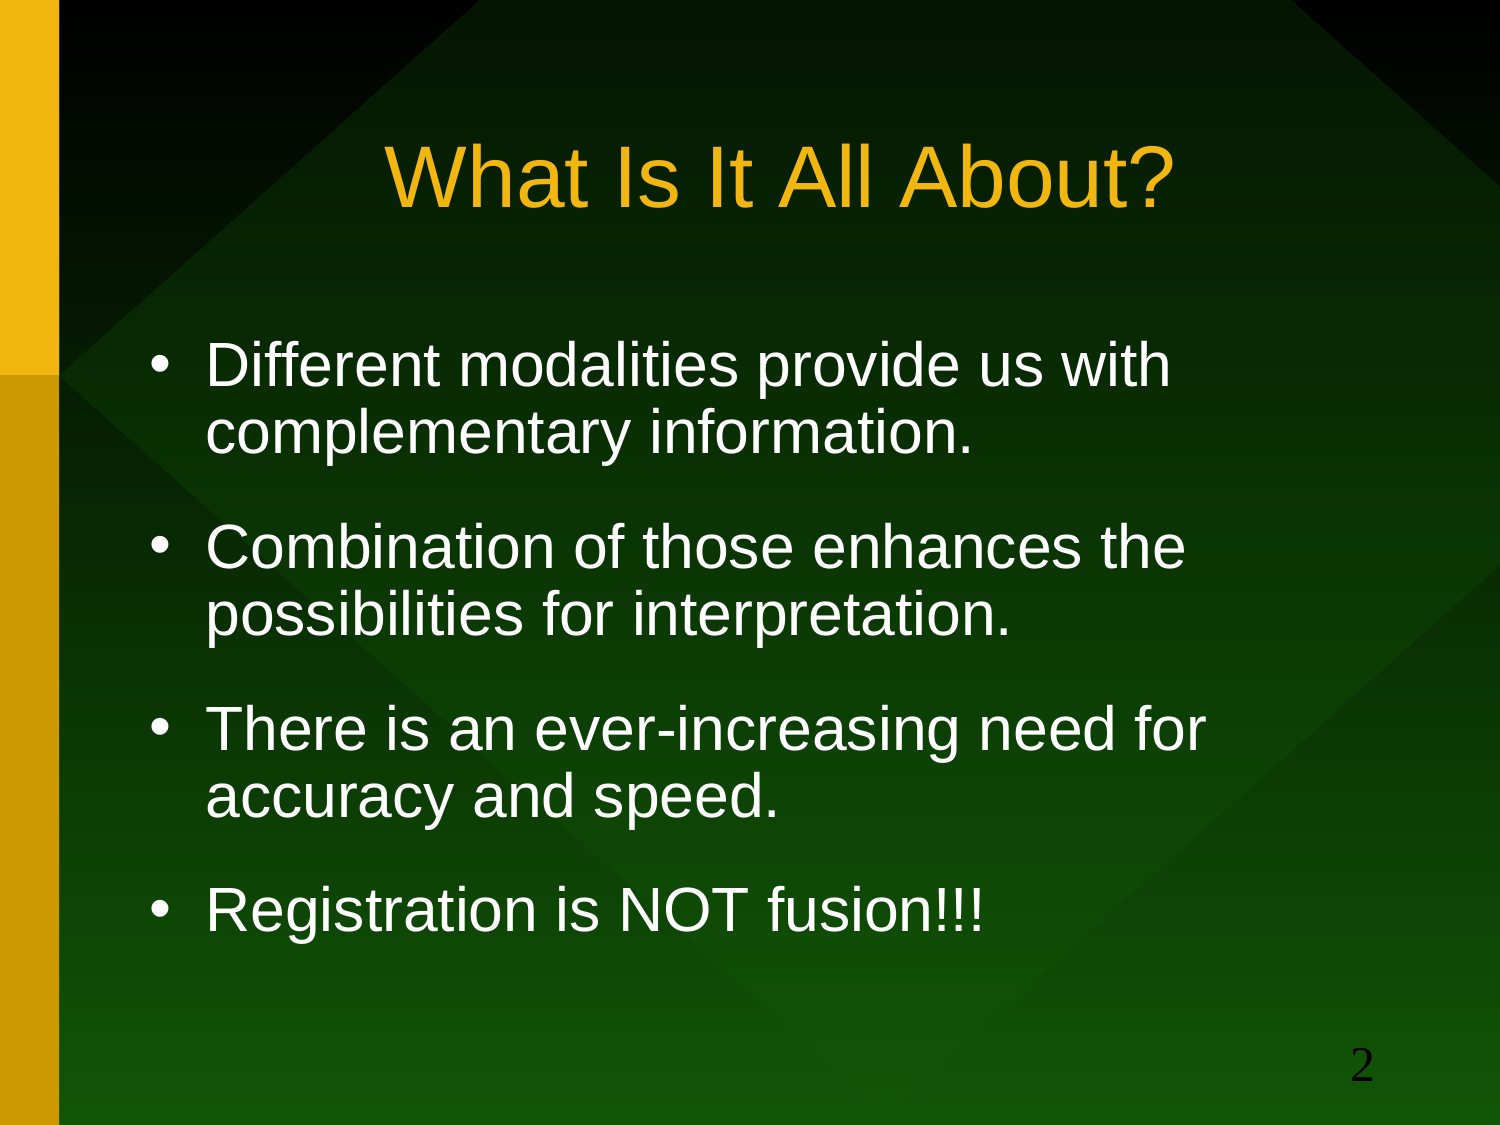

# What Is It All About?
Different modalities provide us with complementary information.
Combination of those enhances the possibilities for interpretation.
There is an ever-increasing need for accuracy and speed.
Registration is NOT fusion!!!
2